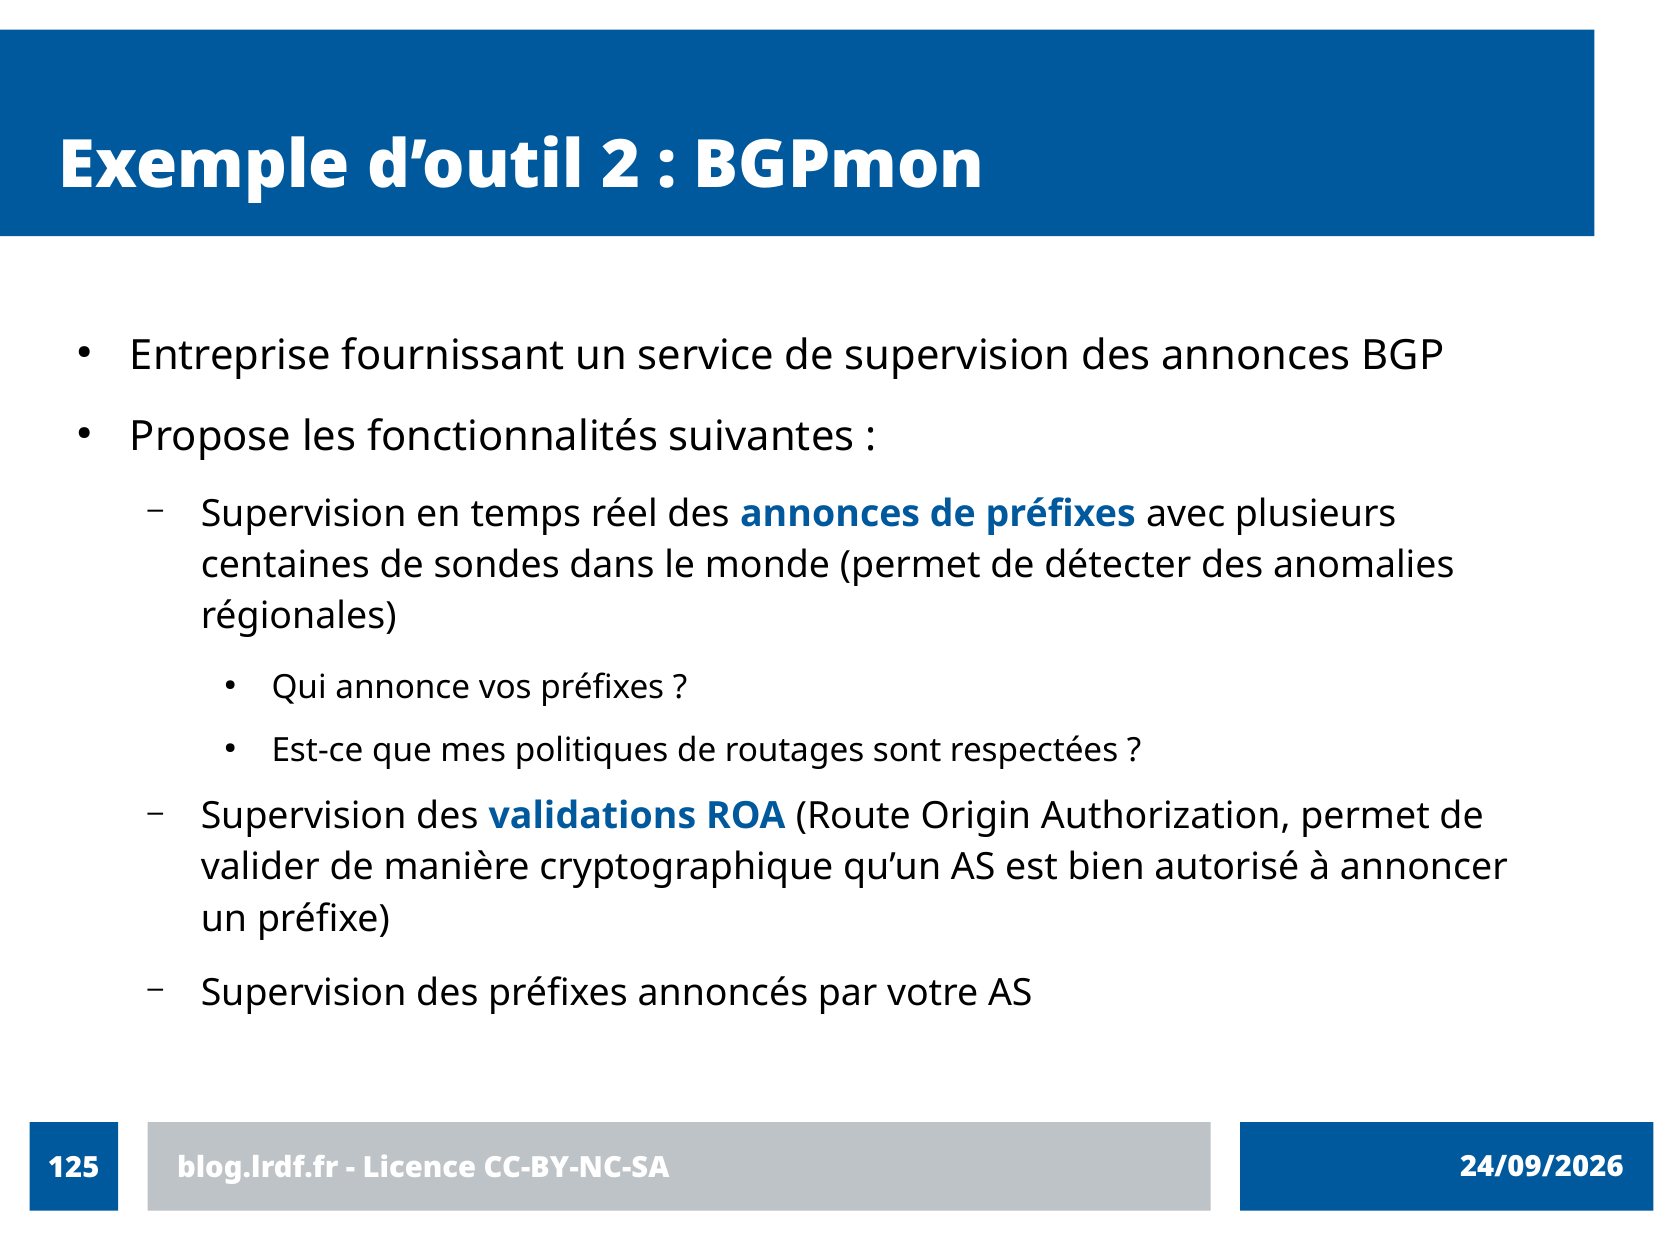

# Exemple d’outil 2 : BGPmon
Entreprise fournissant un service de supervision des annonces BGP
Propose les fonctionnalités suivantes :
Supervision en temps réel des annonces de préfixes avec plusieurs centaines de sondes dans le monde (permet de détecter des anomalies régionales)
Qui annonce vos préfixes ?
Est-ce que mes politiques de routages sont respectées ?
Supervision des validations ROA (Route Origin Authorization, permet de valider de manière cryptographique qu’un AS est bien autorisé à annoncer un préfixe)
Supervision des préfixes annoncés par votre AS
125
blog.lrdf.fr - Licence CC-BY-NC-SA